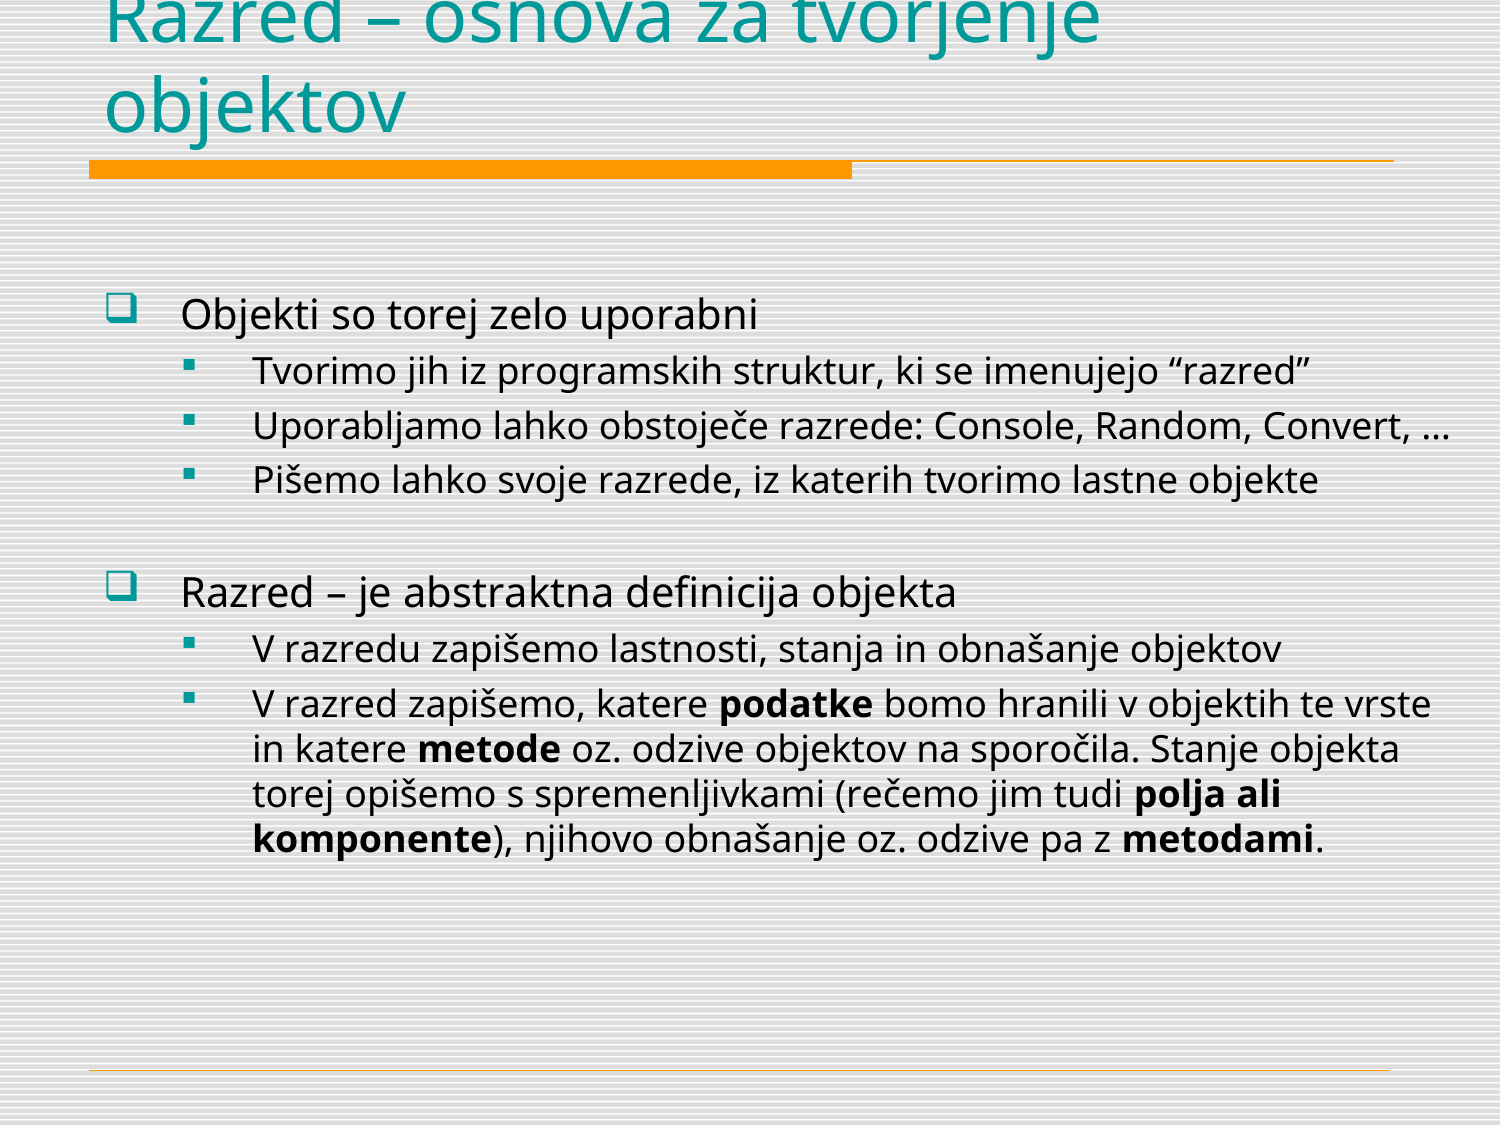

# Razred – osnova za tvorjenje objektov
Objekti so torej zelo uporabni
Tvorimo jih iz programskih struktur, ki se imenujejo “razred”
Uporabljamo lahko obstoječe razrede: Console, Random, Convert, …
Pišemo lahko svoje razrede, iz katerih tvorimo lastne objekte
Razred – je abstraktna definicija objekta
V razredu zapišemo lastnosti, stanja in obnašanje objektov
V razred zapišemo, katere podatke bomo hranili v objektih te vrste in katere metode oz. odzive objektov na sporočila. Stanje objekta torej opišemo s spremenljivkami (rečemo jim tudi polja ali komponente), njihovo obnašanje oz. odzive pa z metodami.